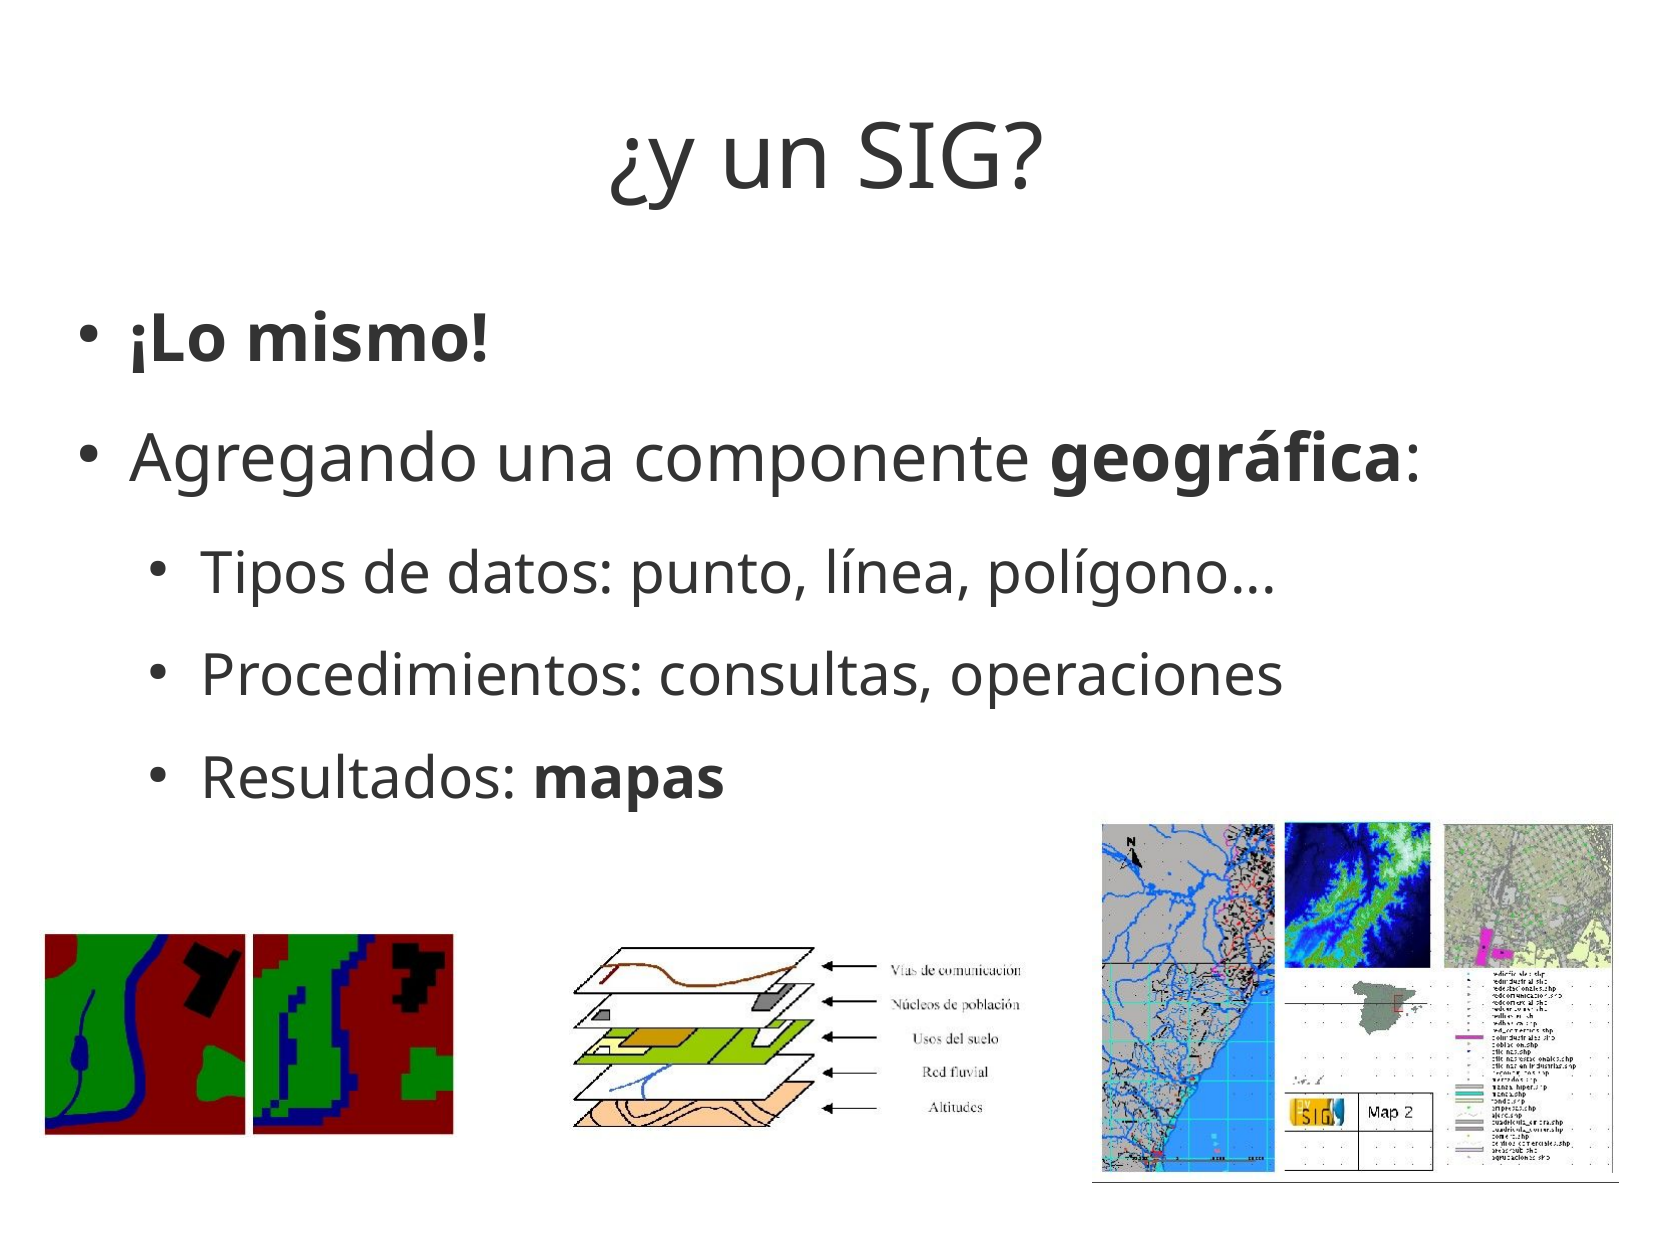

# ¿y un SIG?
¡Lo mismo!
Agregando una componente geográfica:
Tipos de datos: punto, línea, polígono...
Procedimientos: consultas, operaciones
Resultados: mapas